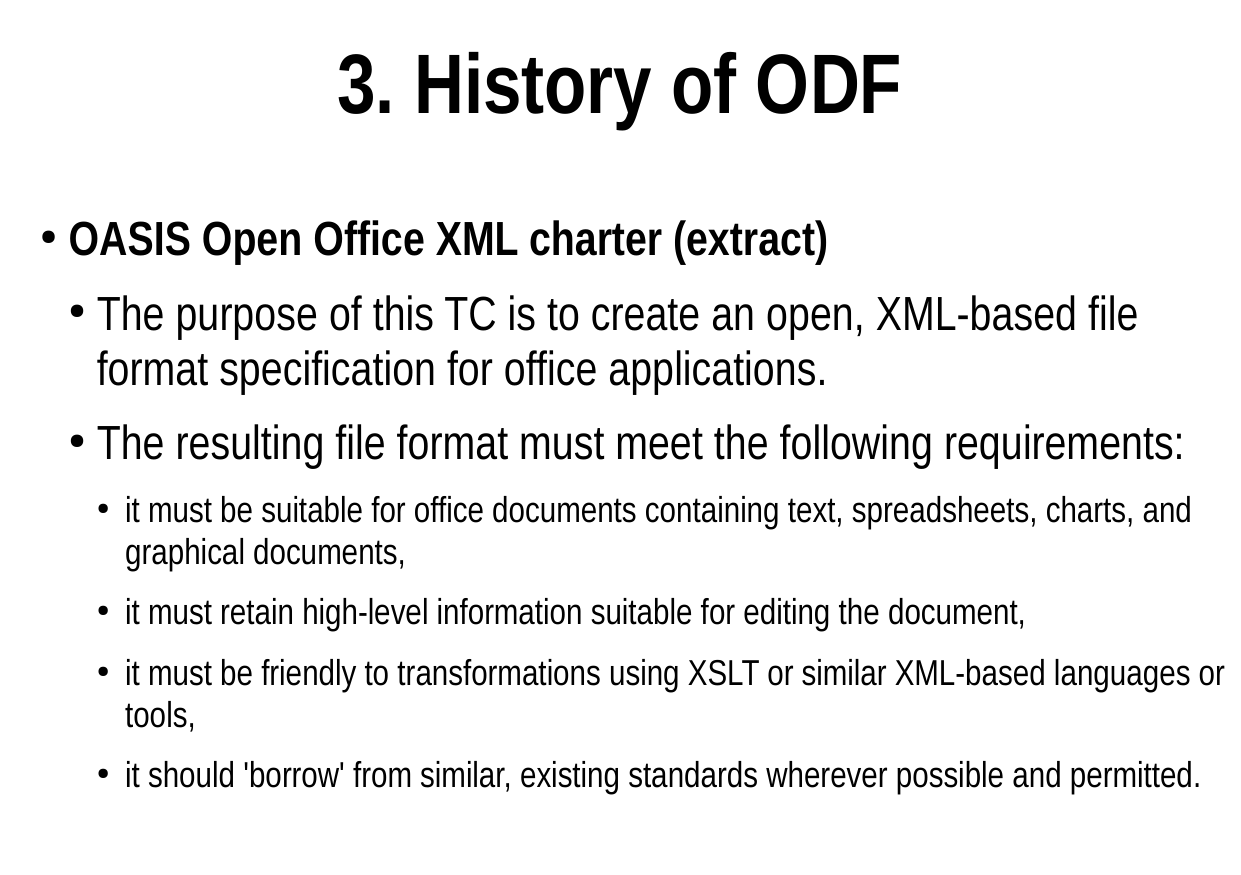

# 3. History of ODF
OASIS Open Office XML charter (extract)
The purpose of this TC is to create an open, XML-based file format specification for office applications.
The resulting file format must meet the following requirements:
it must be suitable for office documents containing text, spreadsheets, charts, and graphical documents,
it must retain high-level information suitable for editing the document,
it must be friendly to transformations using XSLT or similar XML-based languages or tools,
it should 'borrow' from similar, existing standards wherever possible and permitted.